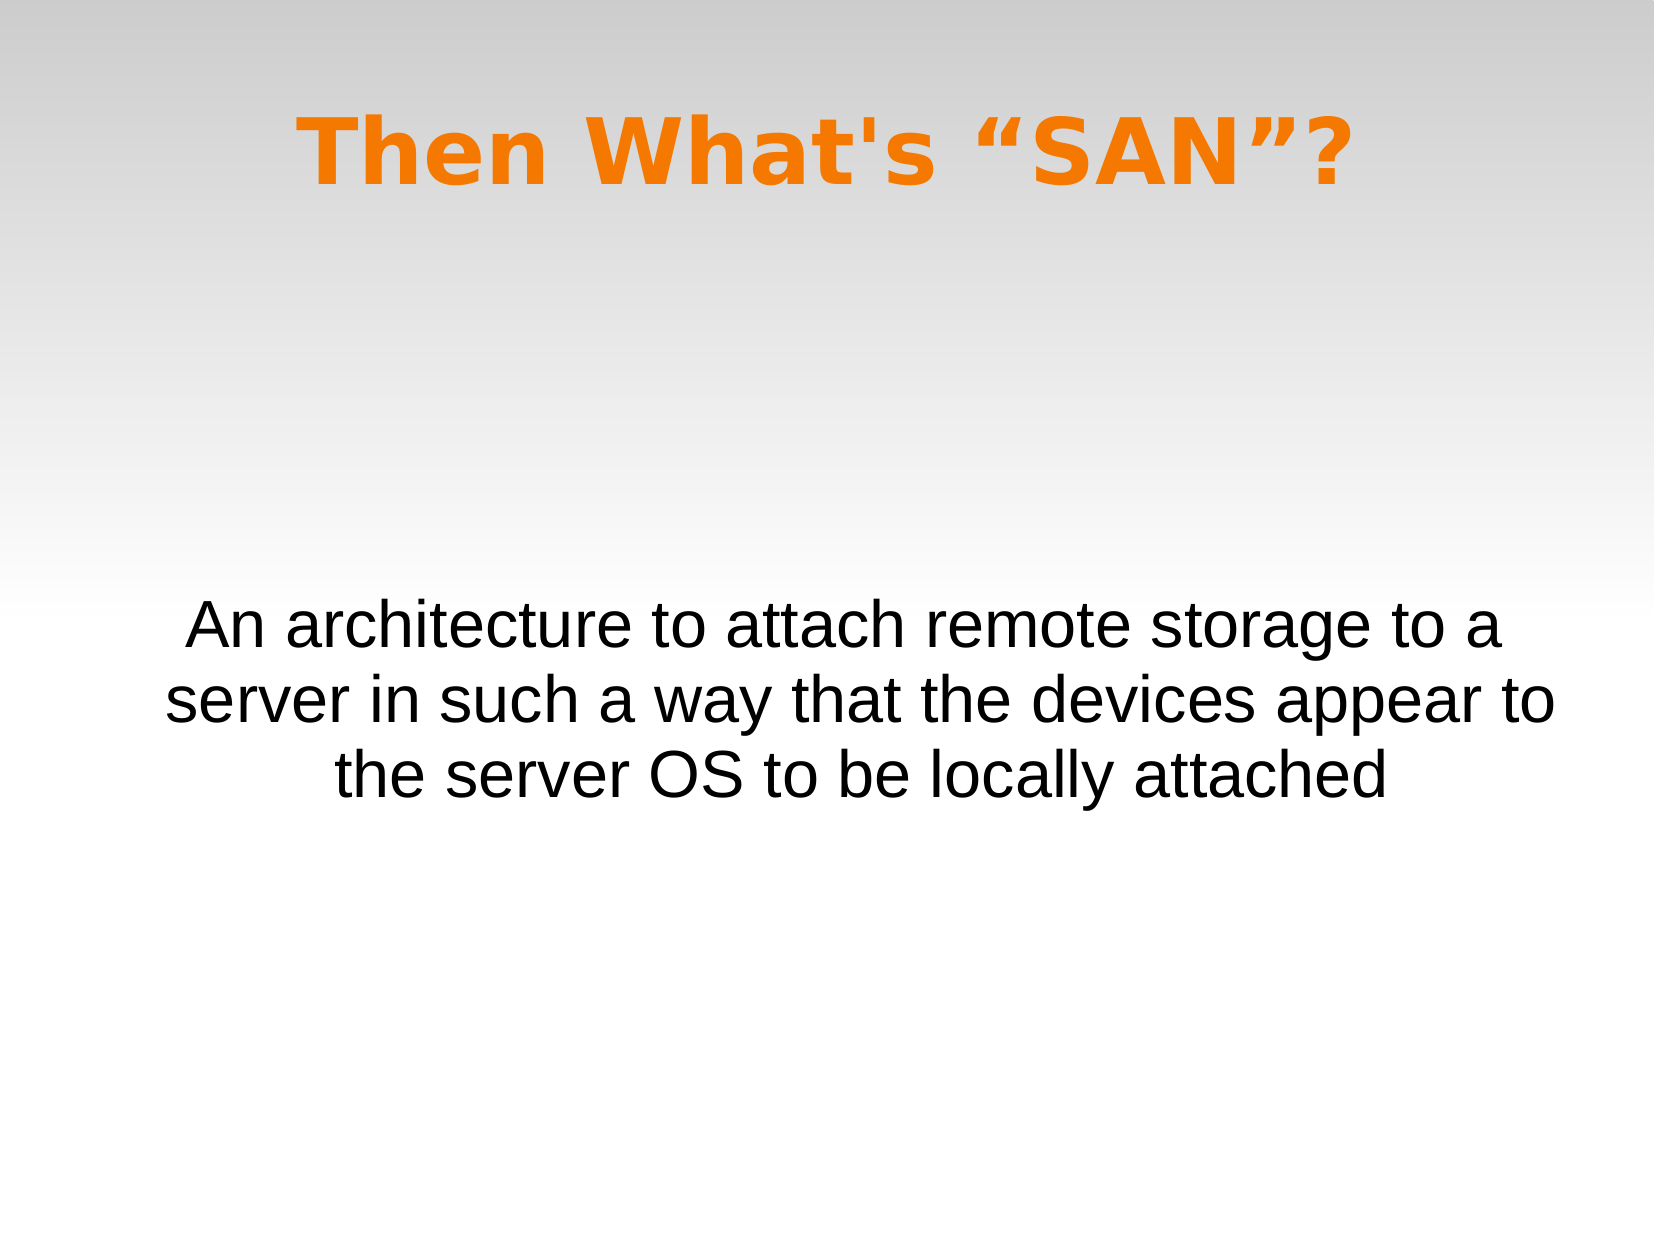

# Then What's “SAN”?
An architecture to attach remote storage to a server in such a way that the devices appear to the server OS to be locally attached